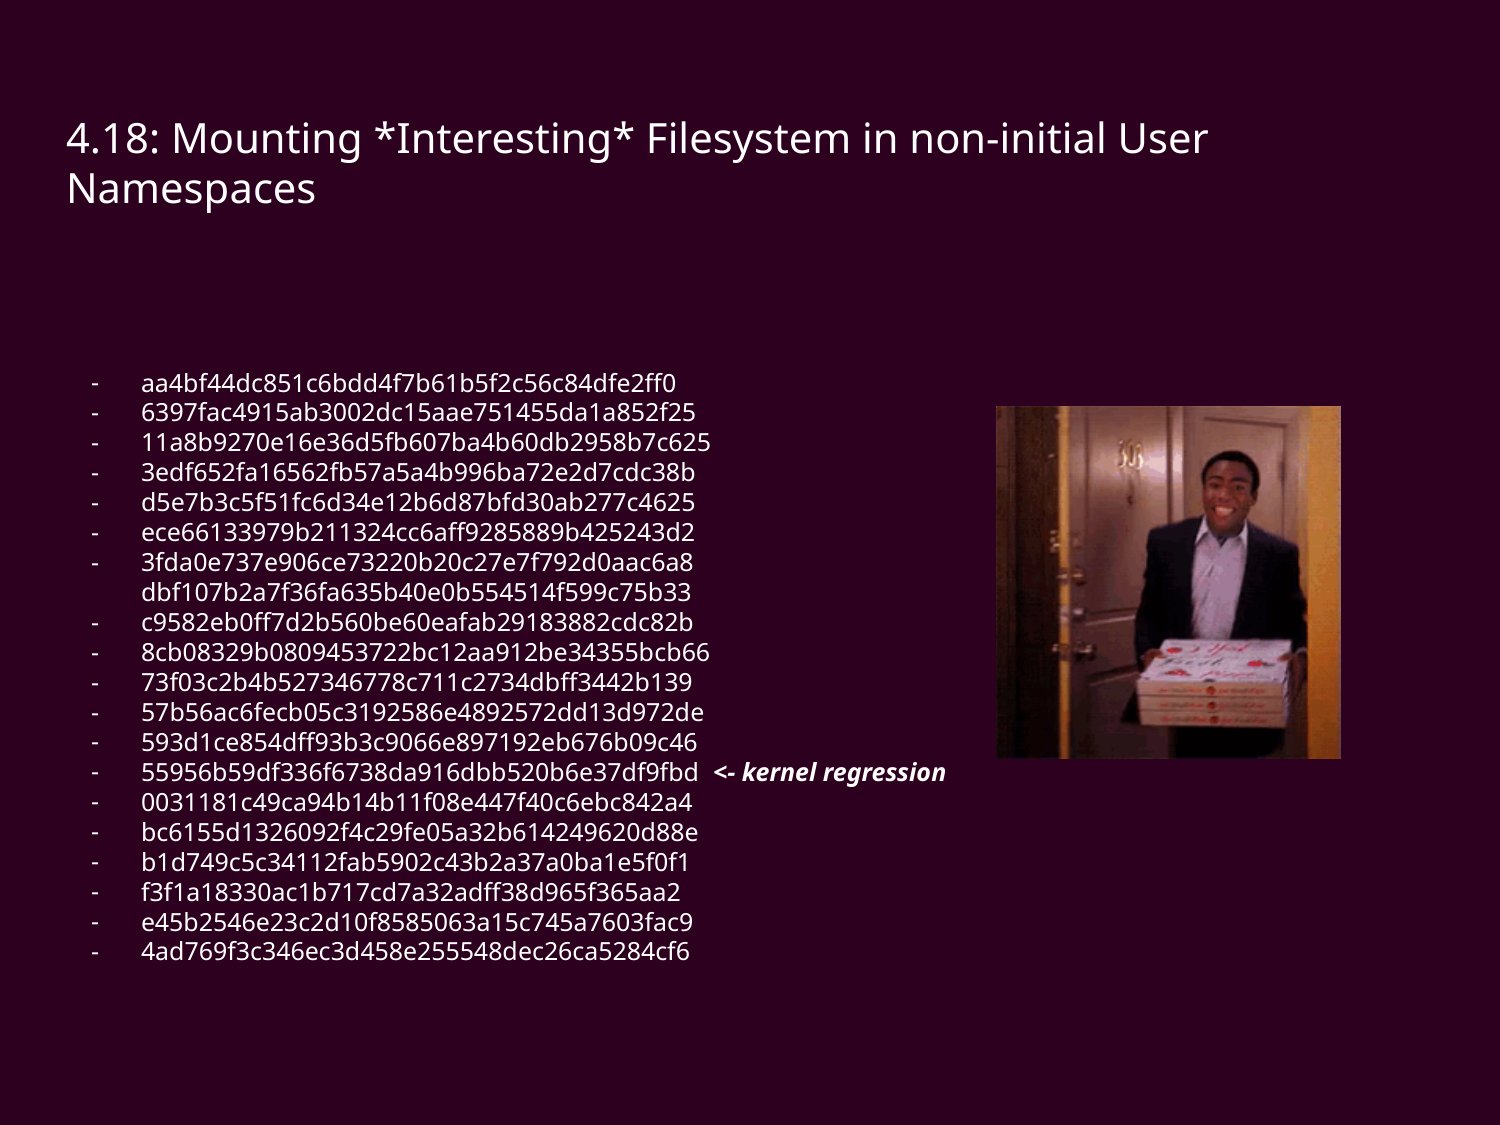

4.18: Mounting *Interesting* Filesystem in non-initial User Namespaces
aa4bf44dc851c6bdd4f7b61b5f2c56c84dfe2ff0
6397fac4915ab3002dc15aae751455da1a852f25
11a8b9270e16e36d5fb607ba4b60db2958b7c625
3edf652fa16562fb57a5a4b996ba72e2d7cdc38b
d5e7b3c5f51fc6d34e12b6d87bfd30ab277c4625
ece66133979b211324cc6aff9285889b425243d2
3fda0e737e906ce73220b20c27e7f792d0aac6a8
dbf107b2a7f36fa635b40e0b554514f599c75b33
c9582eb0ff7d2b560be60eafab29183882cdc82b
8cb08329b0809453722bc12aa912be34355bcb66
73f03c2b4b527346778c711c2734dbff3442b139
57b56ac6fecb05c3192586e4892572dd13d972de
593d1ce854dff93b3c9066e897192eb676b09c46
55956b59df336f6738da916dbb520b6e37df9fbd <- kernel regression
0031181c49ca94b14b11f08e447f40c6ebc842a4
bc6155d1326092f4c29fe05a32b614249620d88e
b1d749c5c34112fab5902c43b2a37a0ba1e5f0f1
f3f1a18330ac1b717cd7a32adff38d965f365aa2
e45b2546e23c2d10f8585063a15c745a7603fac9
4ad769f3c346ec3d458e255548dec26ca5284cf6